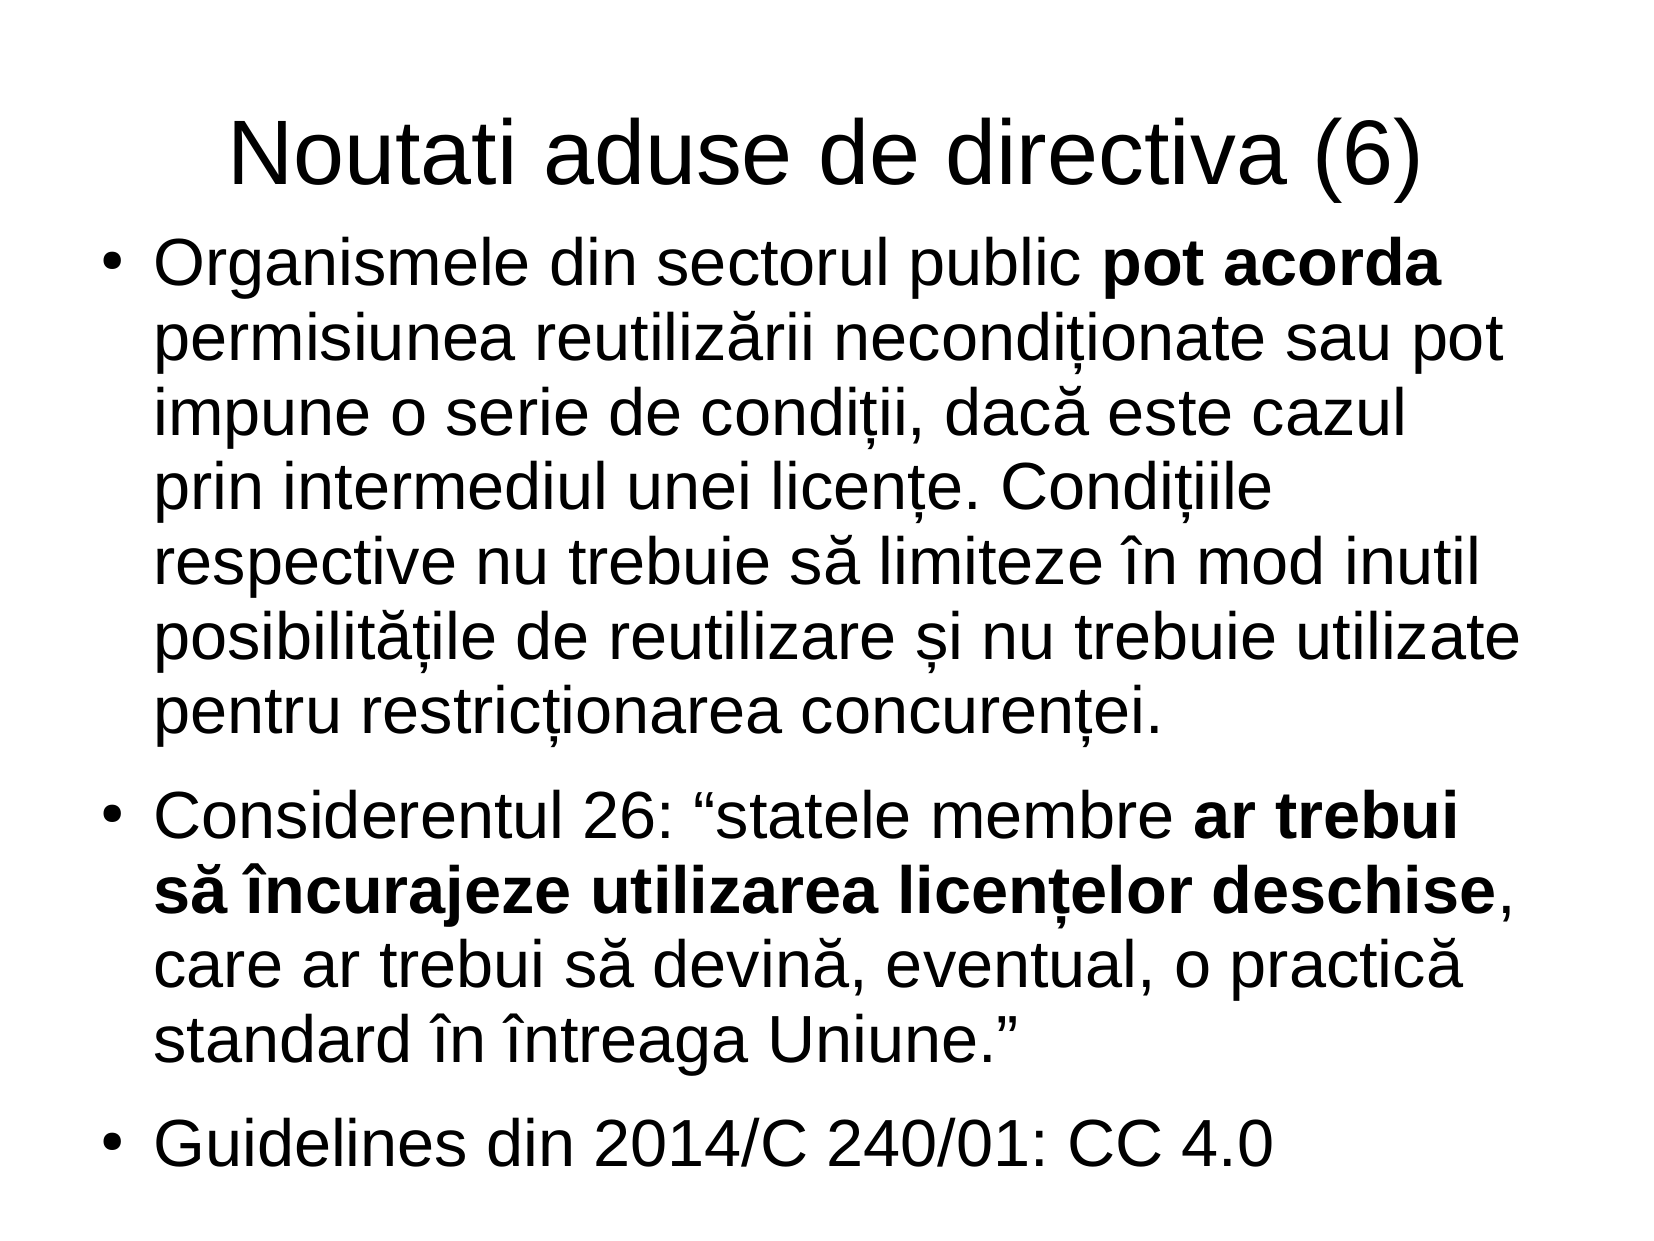

# Noutati aduse de directiva (6)
Organismele din sectorul public pot acorda permisiunea reutilizării necondiționate sau pot impune o serie de condiții, dacă este cazul prin intermediul unei licențe. Condițiile respective nu trebuie să limiteze în mod inutil posibilitățile de reutilizare și nu trebuie utilizate pentru restricționarea concurenței.
Considerentul 26: “statele membre ar trebui să încurajeze utilizarea licențelor deschise, care ar trebui să devină, eventual, o practică standard în întreaga Uniune.”
Guidelines din 2014/C 240/01: CC 4.0